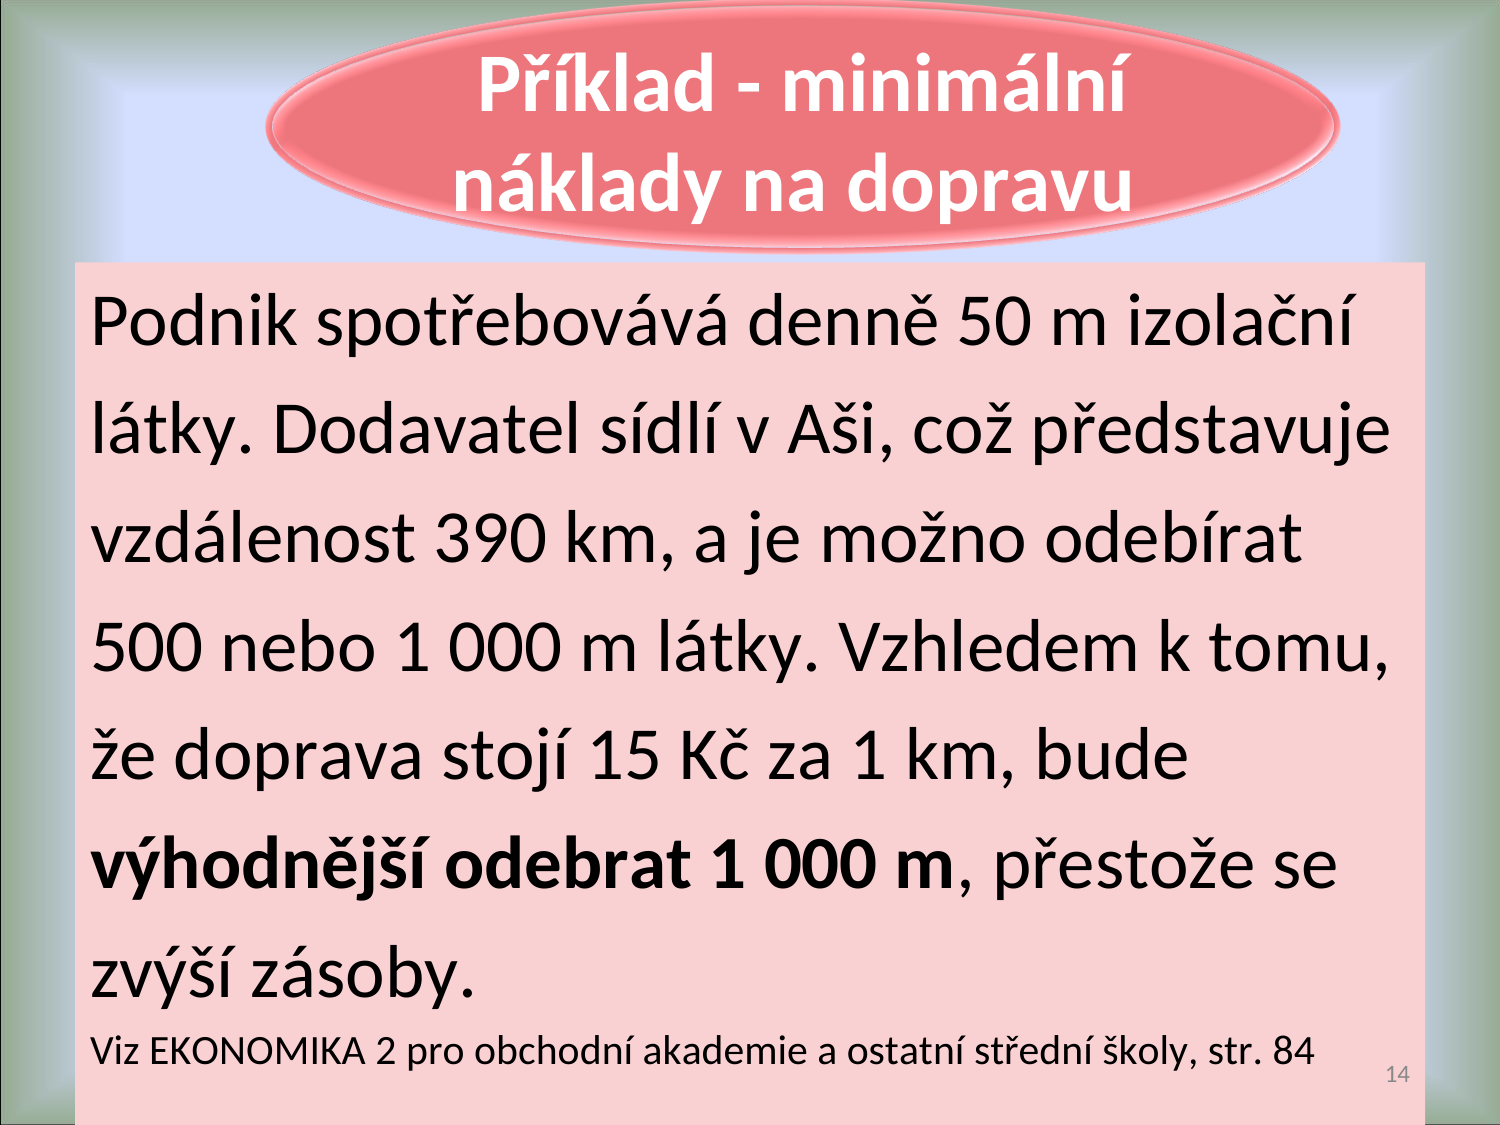

Příklad - minimální náklady na dopravu
# Podnik spotřebovává denně 50 m izolační
látky. Dodavatel sídlí v Aši, což představuje
vzdálenost 390 km, a je možno odebírat
500 nebo 1 000 m látky. Vzhledem k tomu,
že doprava stojí 15 Kč za 1 km, bude
výhodnější odebrat 1 000 m, přestože se
zvýší zásoby.
Viz EKONOMIKA 2 pro obchodní akademie a ostatní střední školy, str. 84